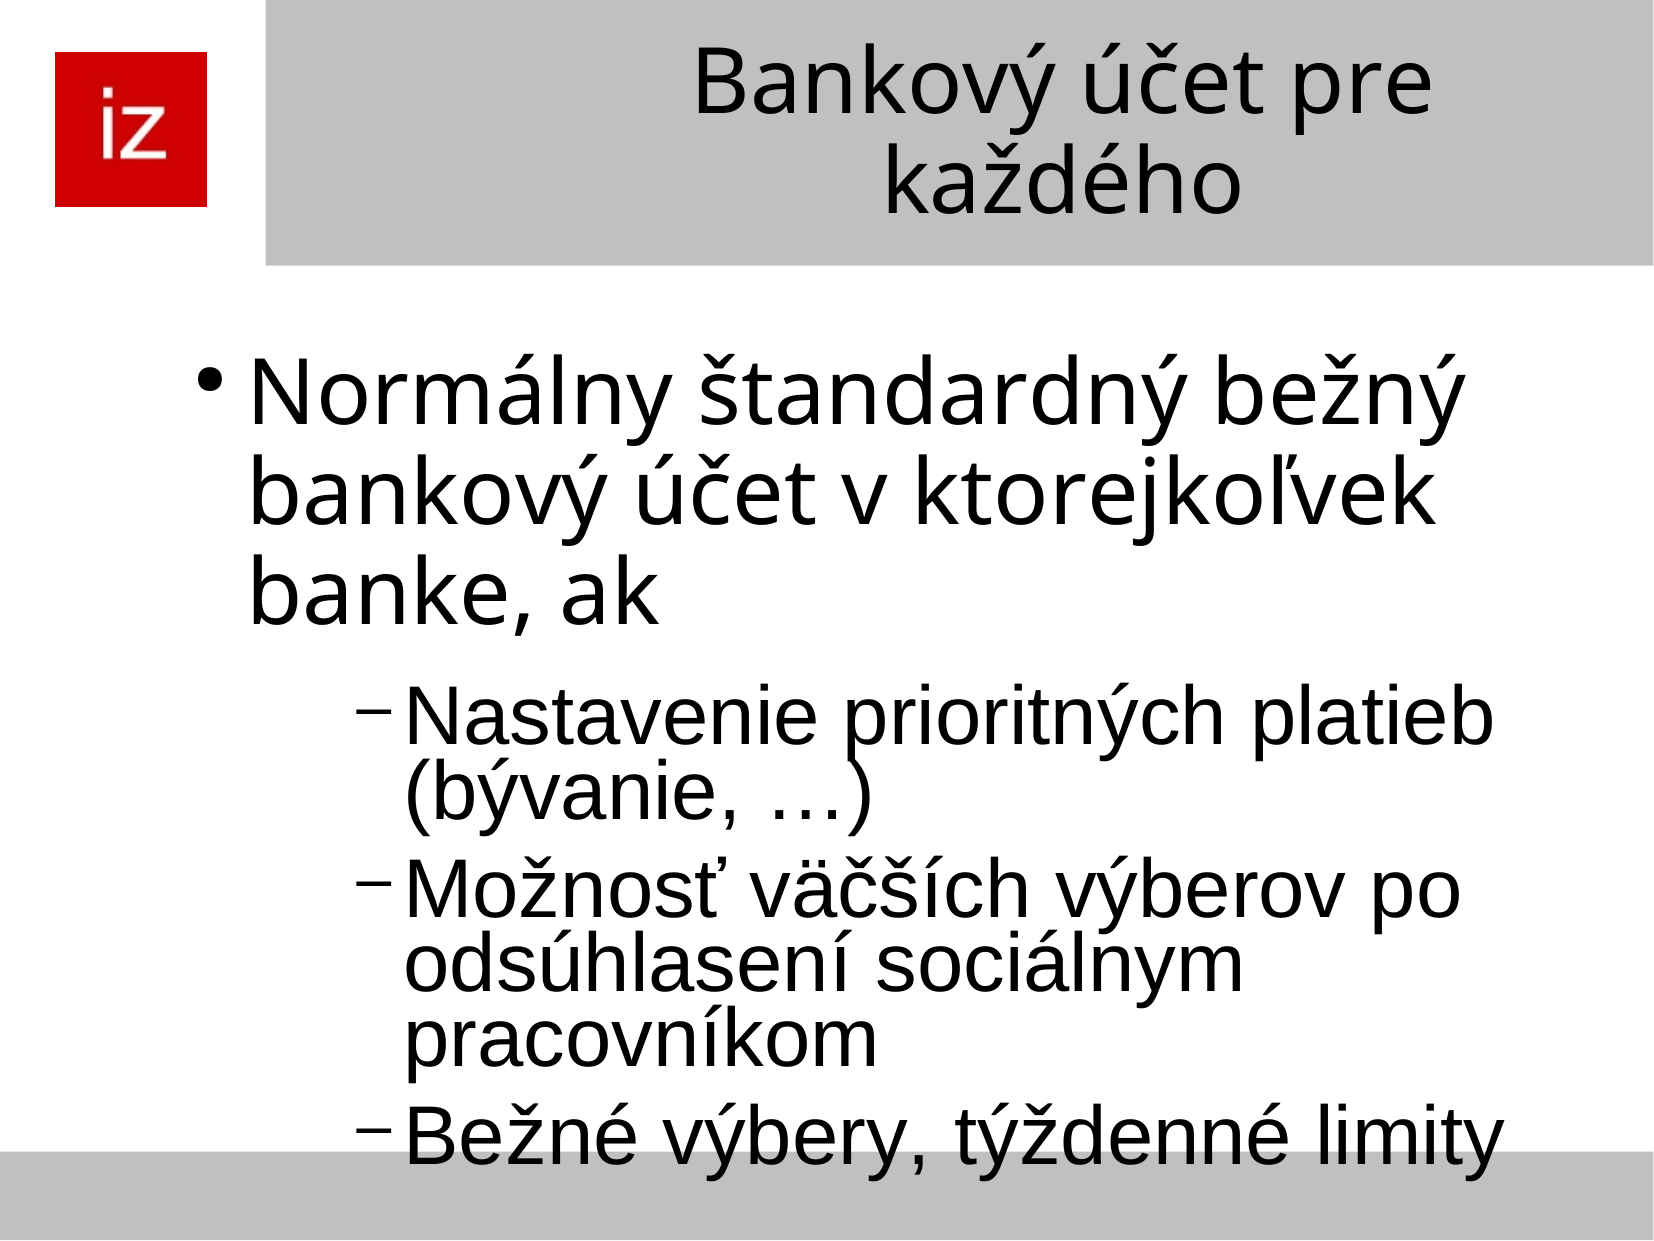

# Bankový účet pre každého
Normálny štandardný bežný bankový účet v ktorejkoľvek banke, ak
Nastavenie prioritných platieb (bývanie, …)
Možnosť väčších výberov po odsúhlasení sociálnym pracovníkom
Bežné výbery, týždenné limity